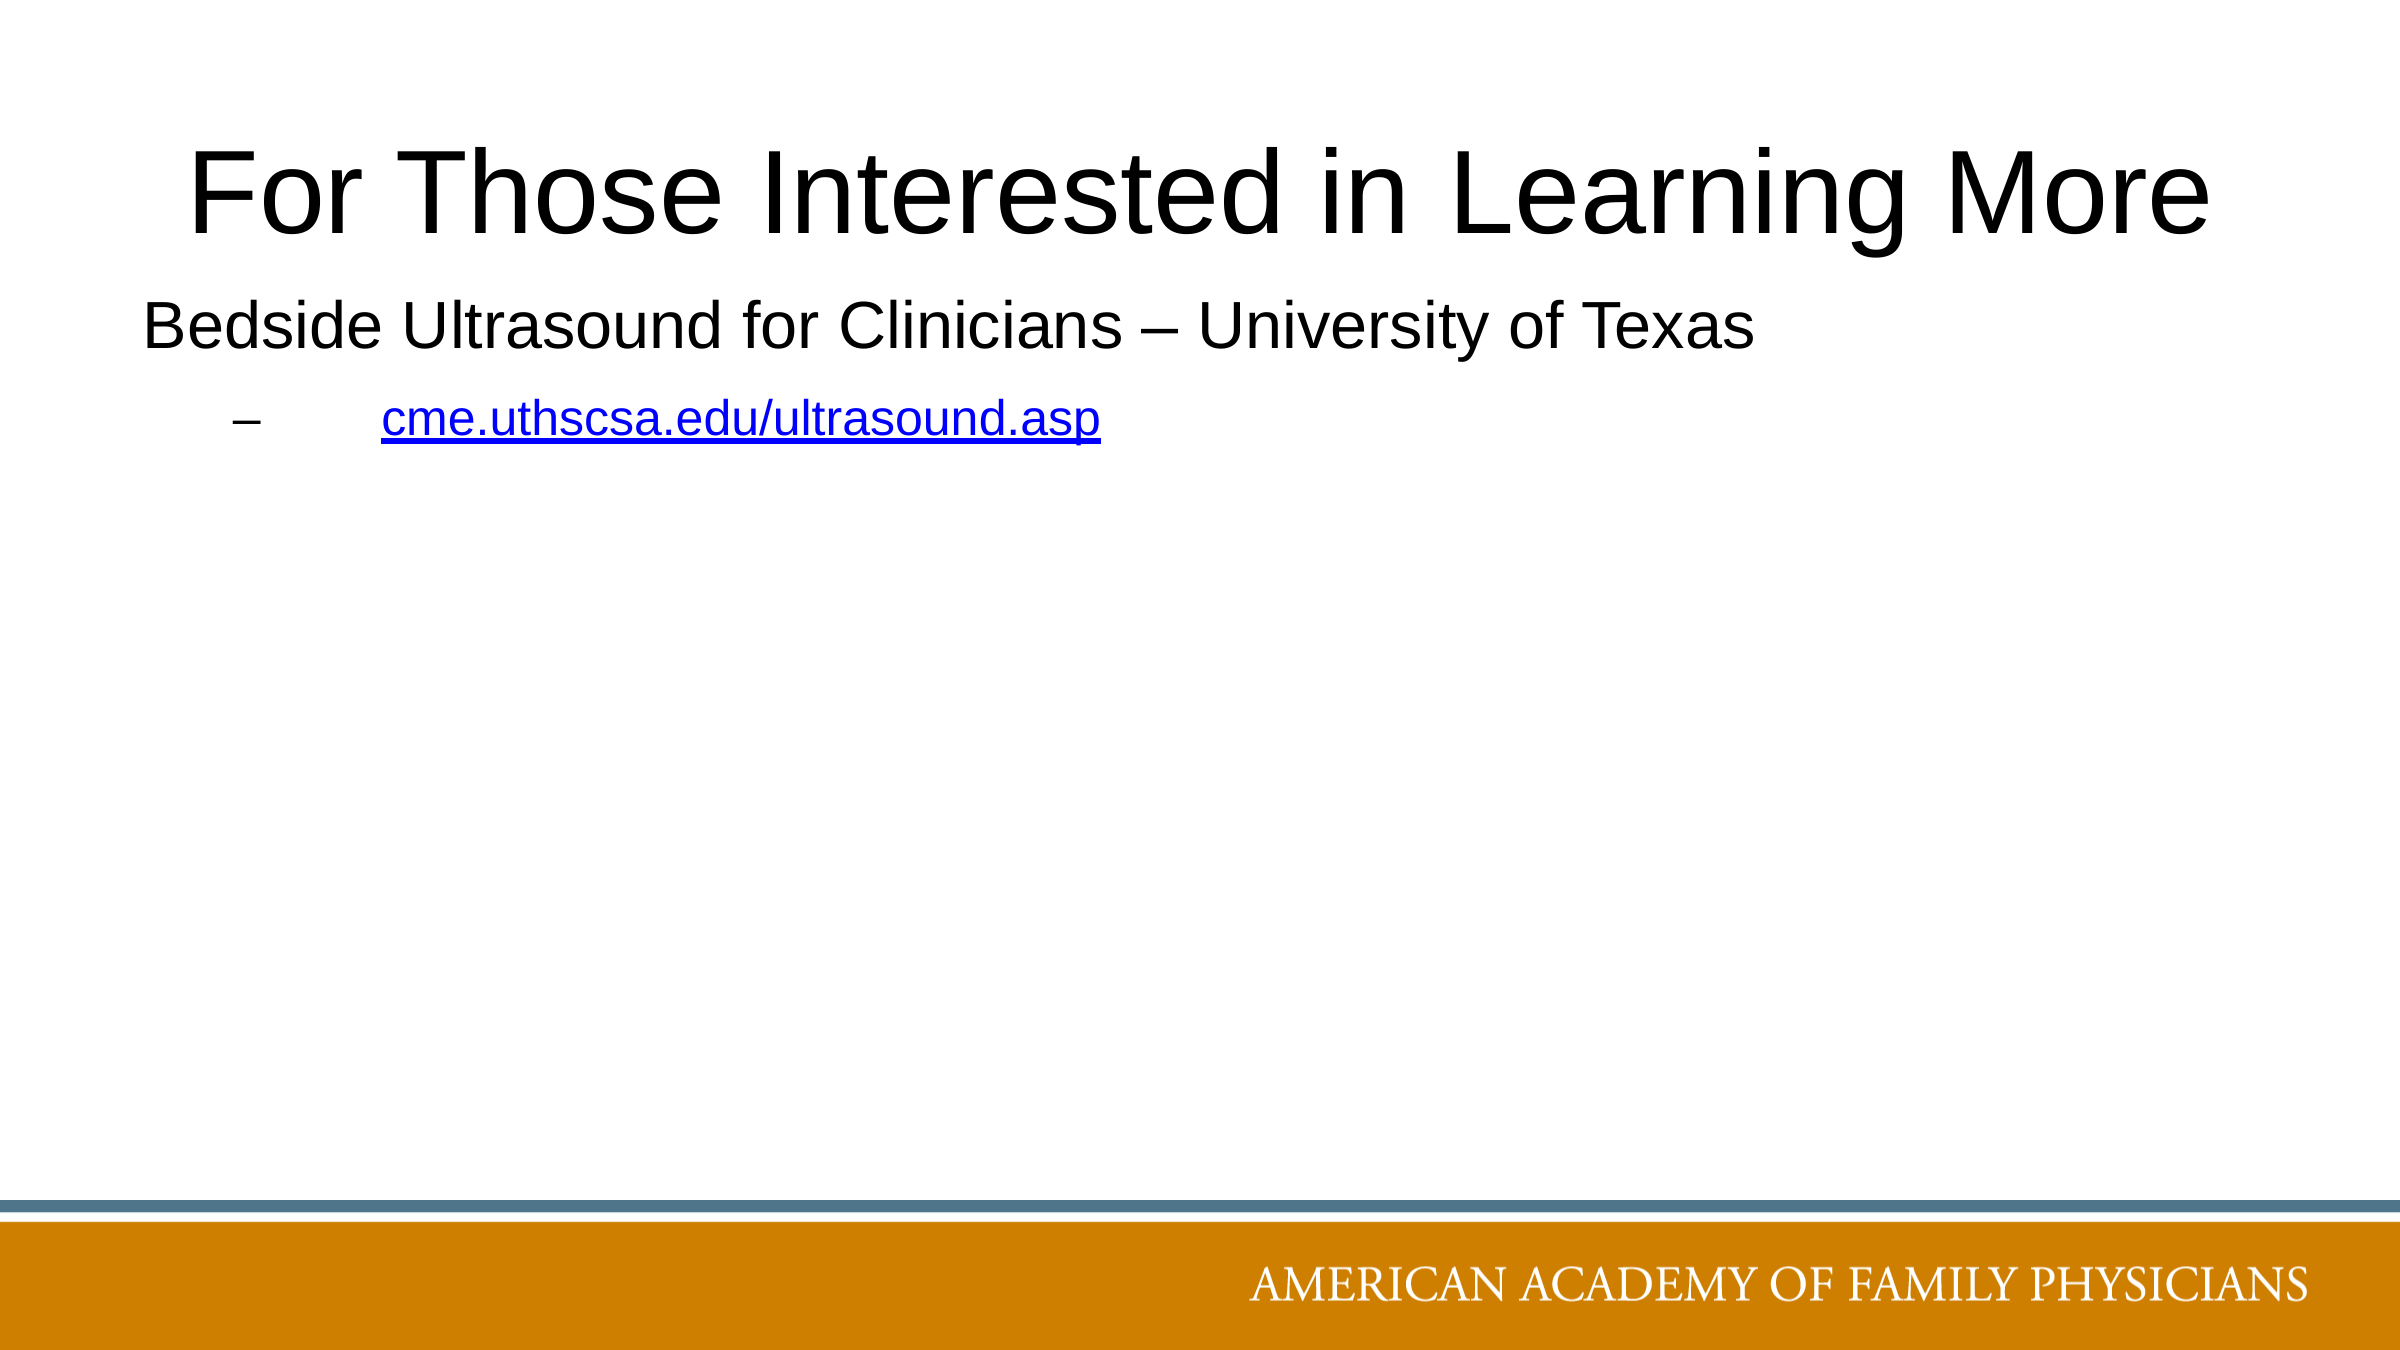

For Those Interested in	Learning More
Bedside Ultrasound for Clinicians – University of Texas
–	cme.uthscsa.edu/ultrasound.asp